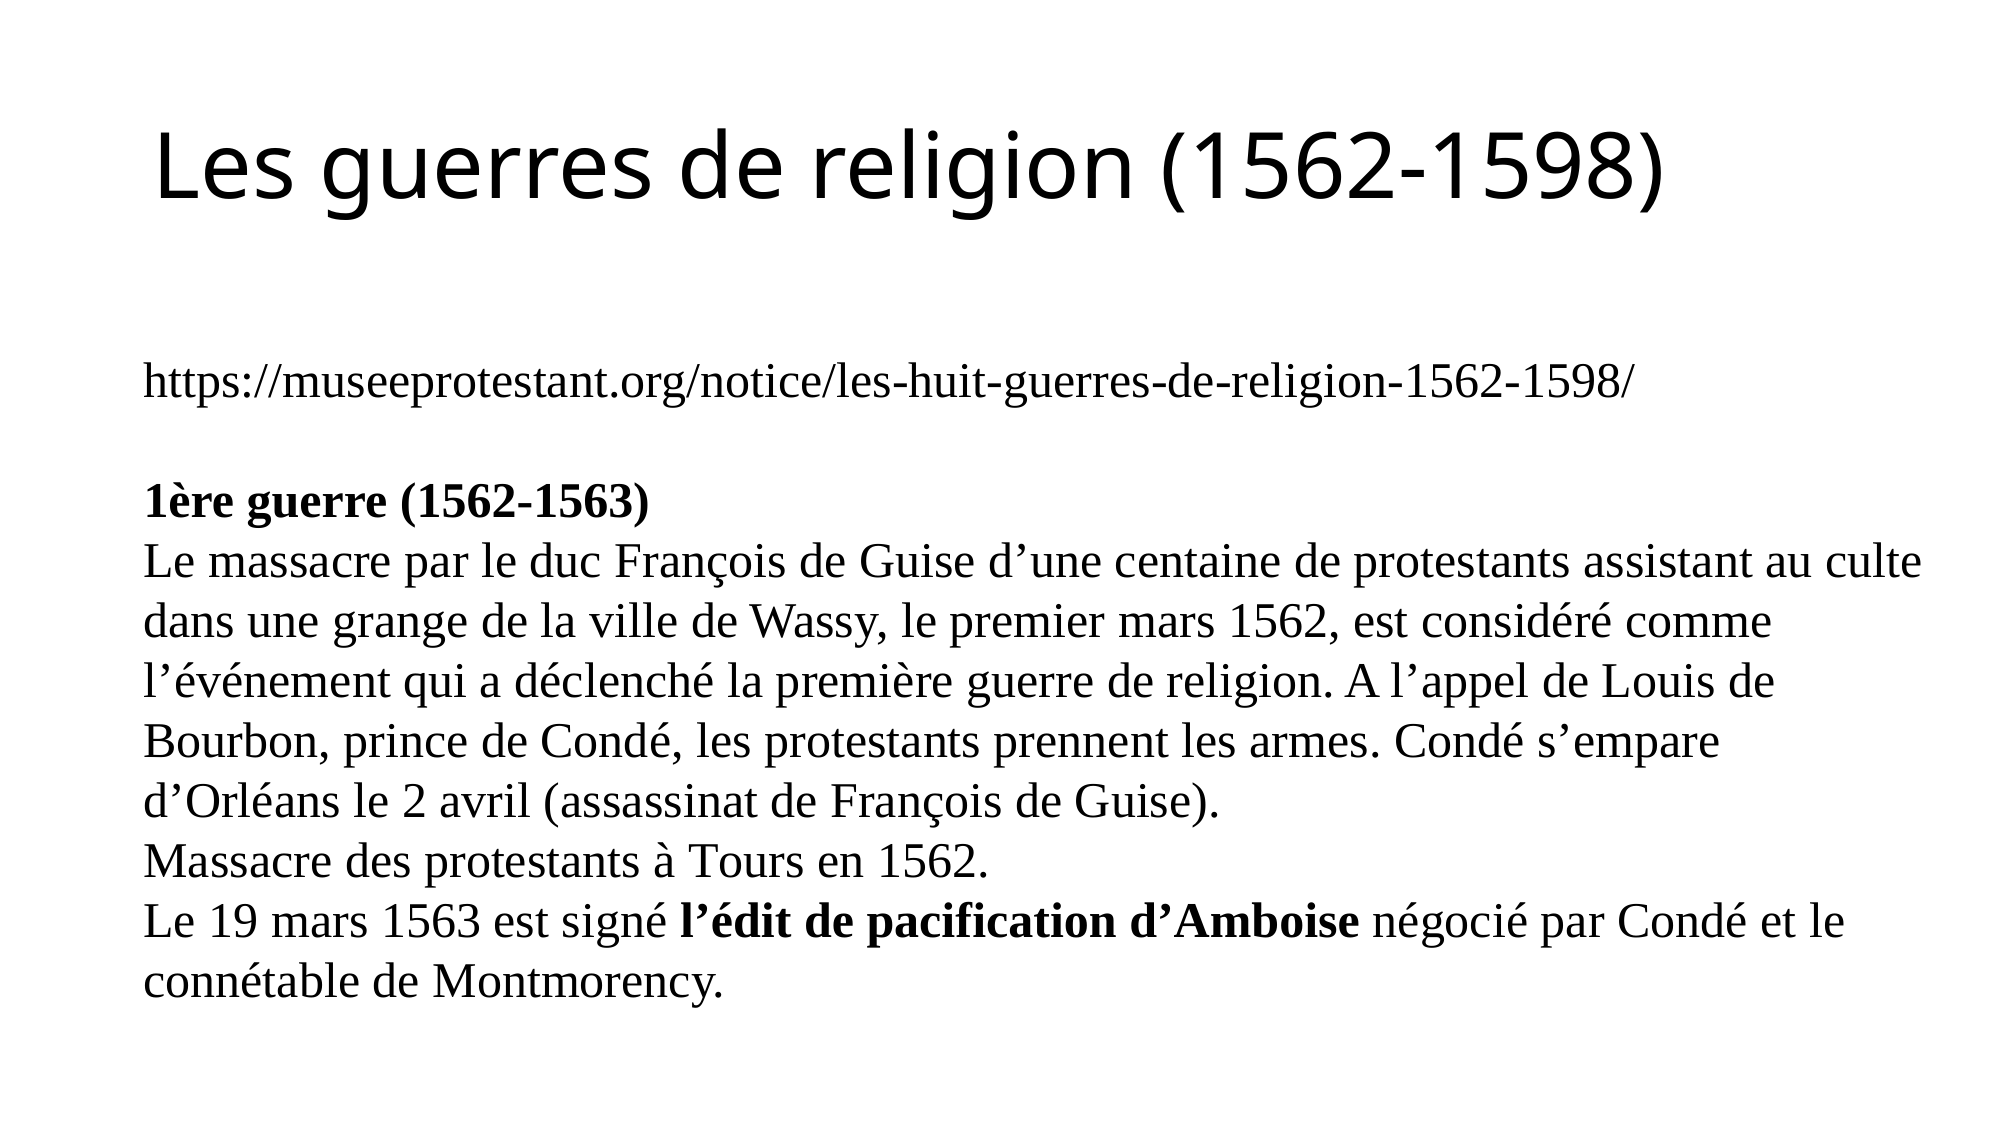

# Les guerres de religion (1562-1598)
https://museeprotestant.org/notice/les-huit-guerres-de-religion-1562-1598/
1ère guerre (1562-1563)
Le massacre par le duc François de Guise d’une centaine de protestants assistant au culte dans une grange de la ville de Wassy, le premier mars 1562, est considéré comme l’événement qui a déclenché la première guerre de religion. A l’appel de Louis de Bourbon, prince de Condé, les protestants prennent les armes. Condé s’empare d’Orléans le 2 avril (assassinat de François de Guise).
Massacre des protestants à Tours en 1562.
Le 19 mars 1563 est signé l’édit de pacification d’Amboise négocié par Condé et le connétable de Montmorency.